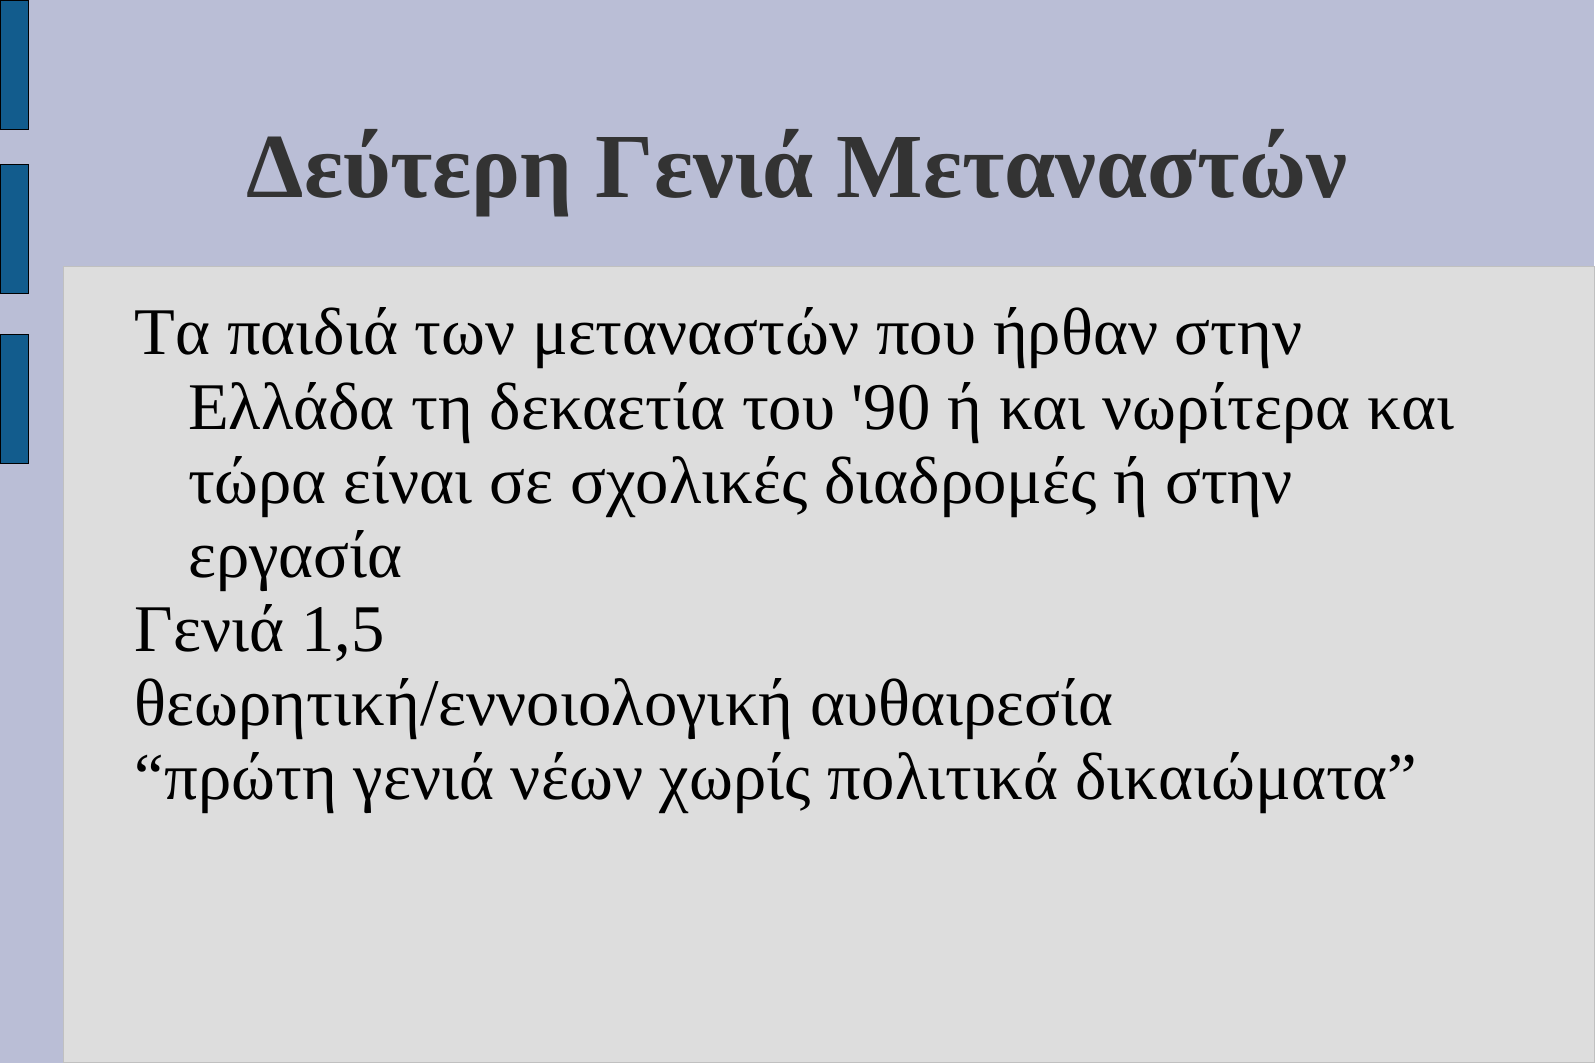

# Δεύτερη Γενιά Μεταναστών
Τα παιδιά των μεταναστών που ήρθαν στην Ελλάδα τη δεκαετία του '90 ή και νωρίτερα και τώρα είναι σε σχολικές διαδρομές ή στην εργασία
Γενιά 1,5
θεωρητική/εννοιολογική αυθαιρεσία
“πρώτη γενιά νέων χωρίς πολιτικά δικαιώματα”